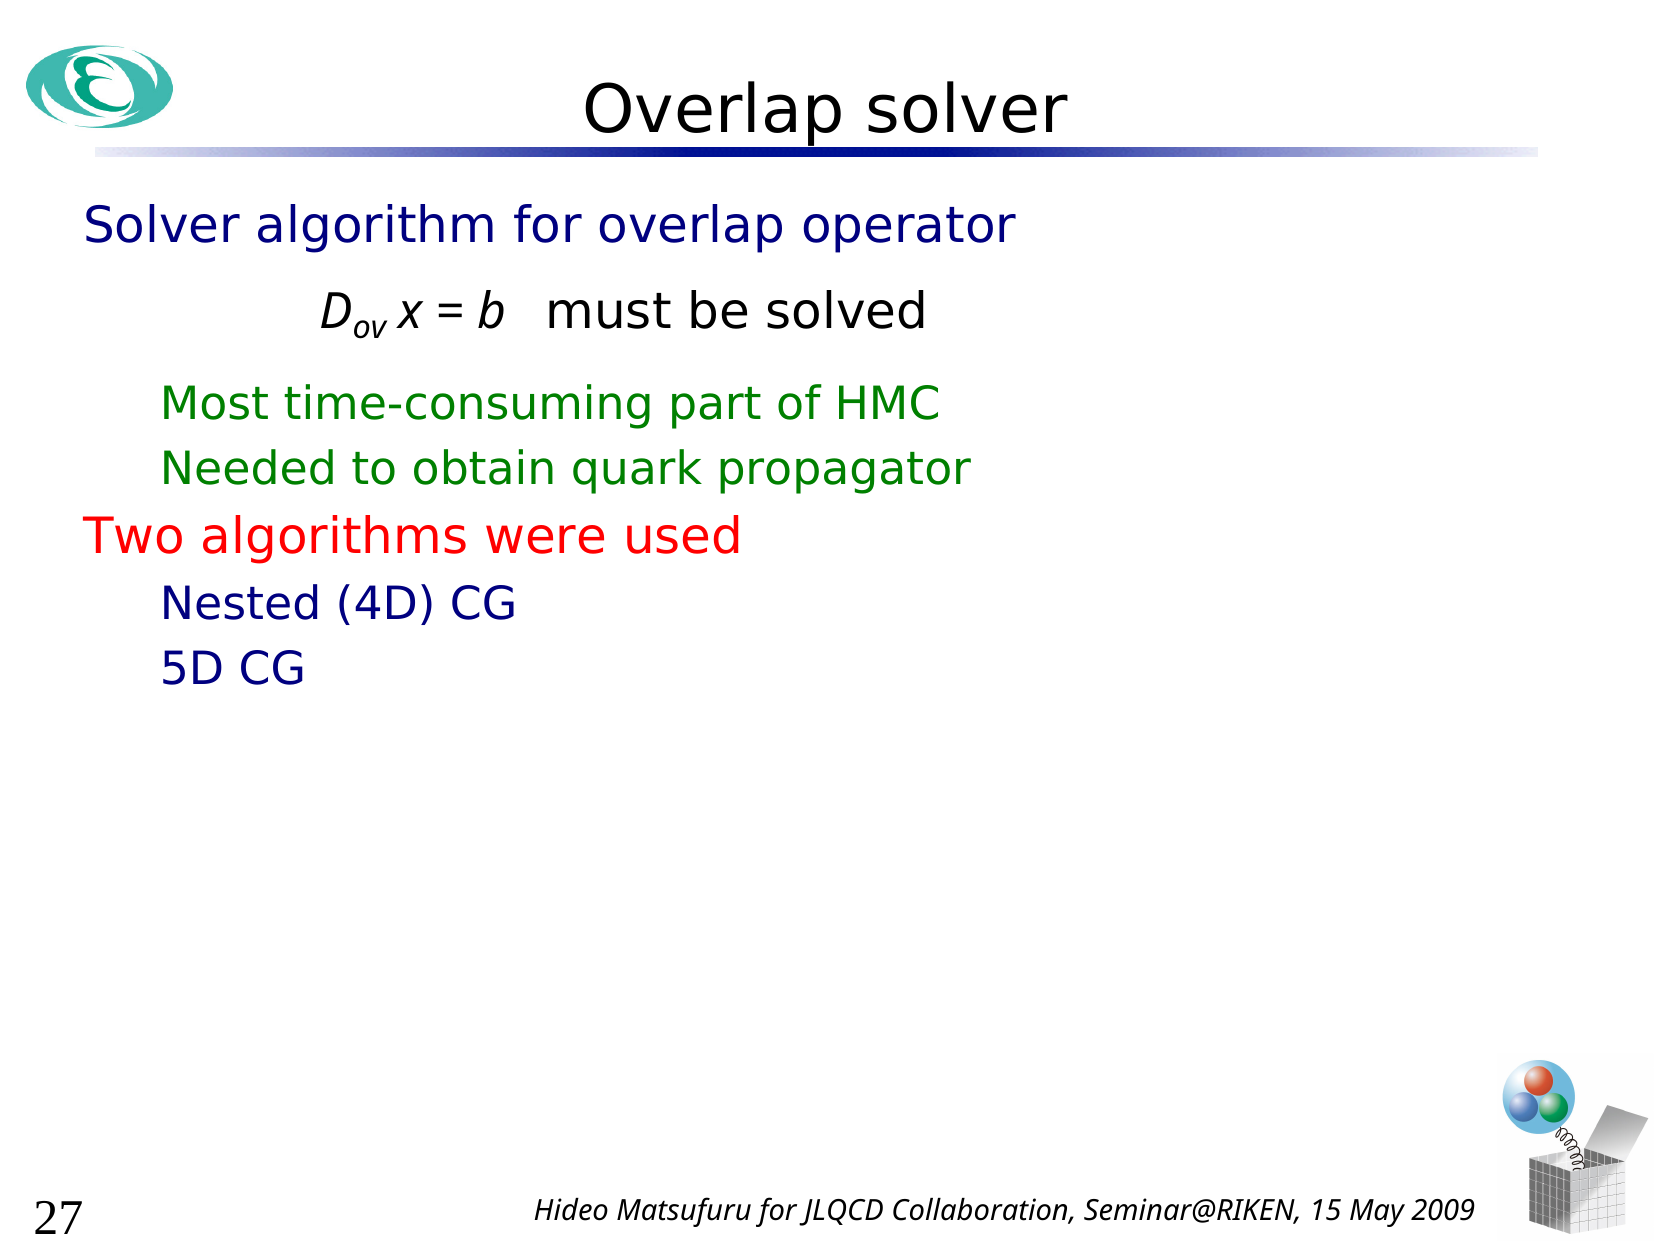

# Overlap solver
Solver algorithm for overlap operator
Most time-consuming part of HMC
Needed to obtain quark propagator
Two algorithms were used
Nested (4D) CG
5D CG
Dov x = b must be solved